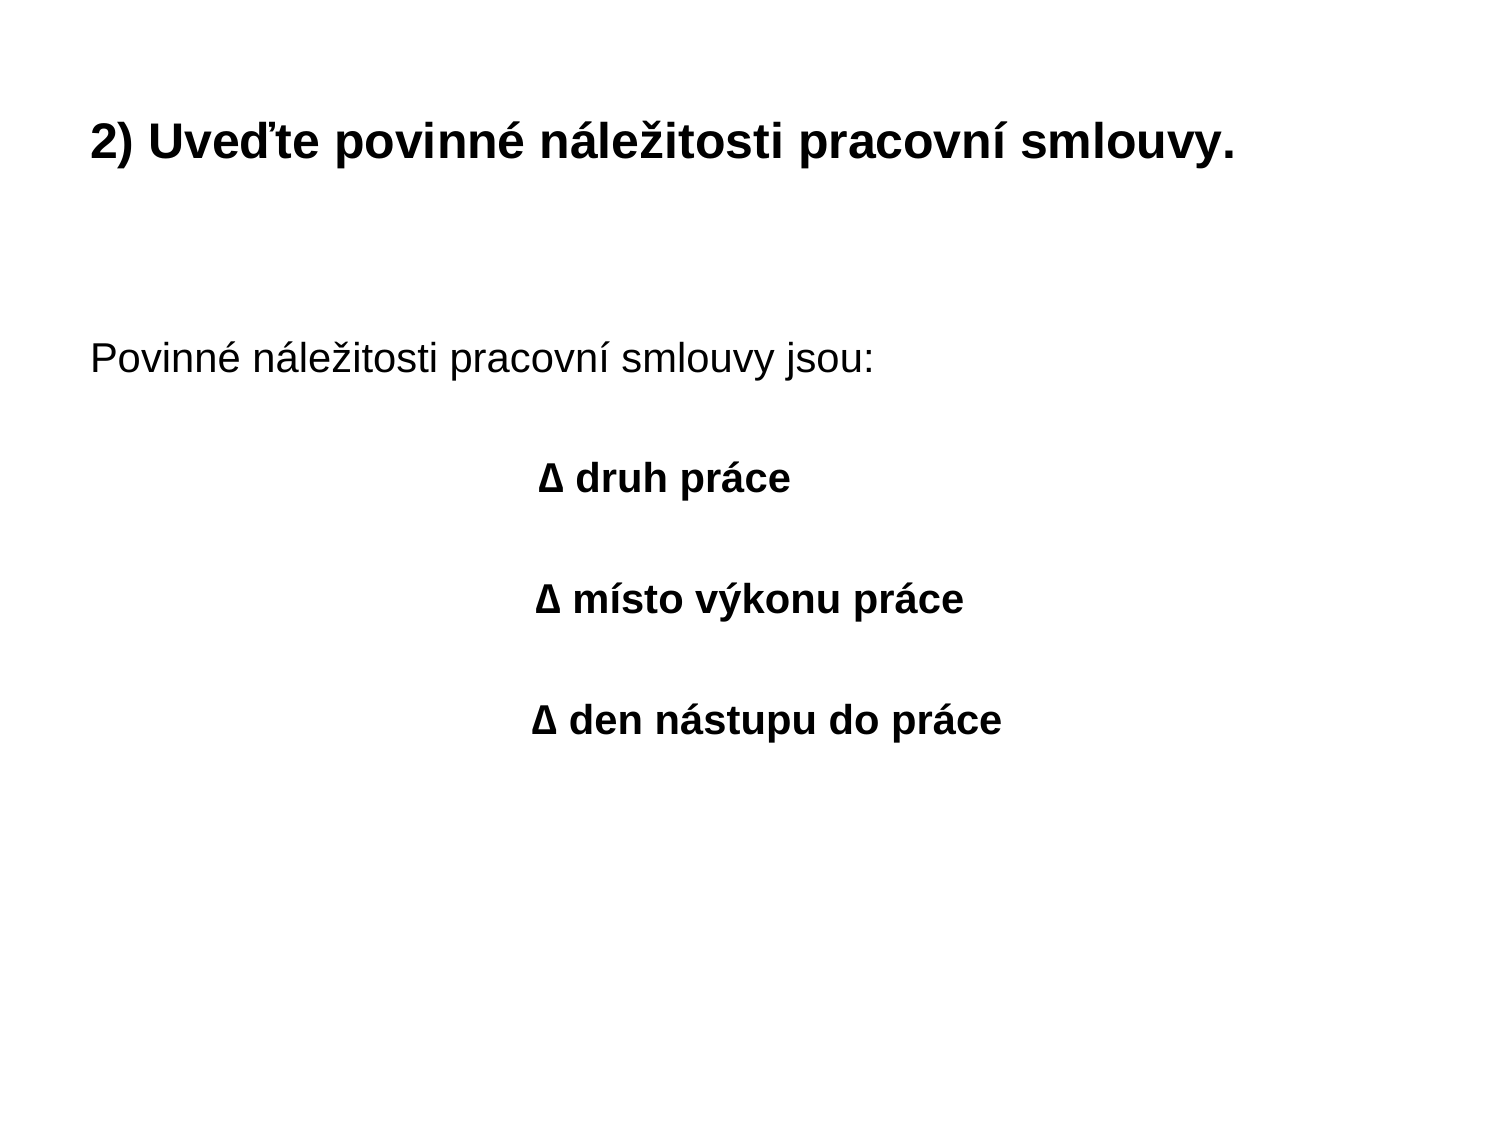

# 2) Uveďte povinné náležitosti pracovní smlouvy.
Povinné náležitosti pracovní smlouvy jsou:
 ∆ druh práce
∆ místo výkonu práce
 ∆ den nástupu do práce